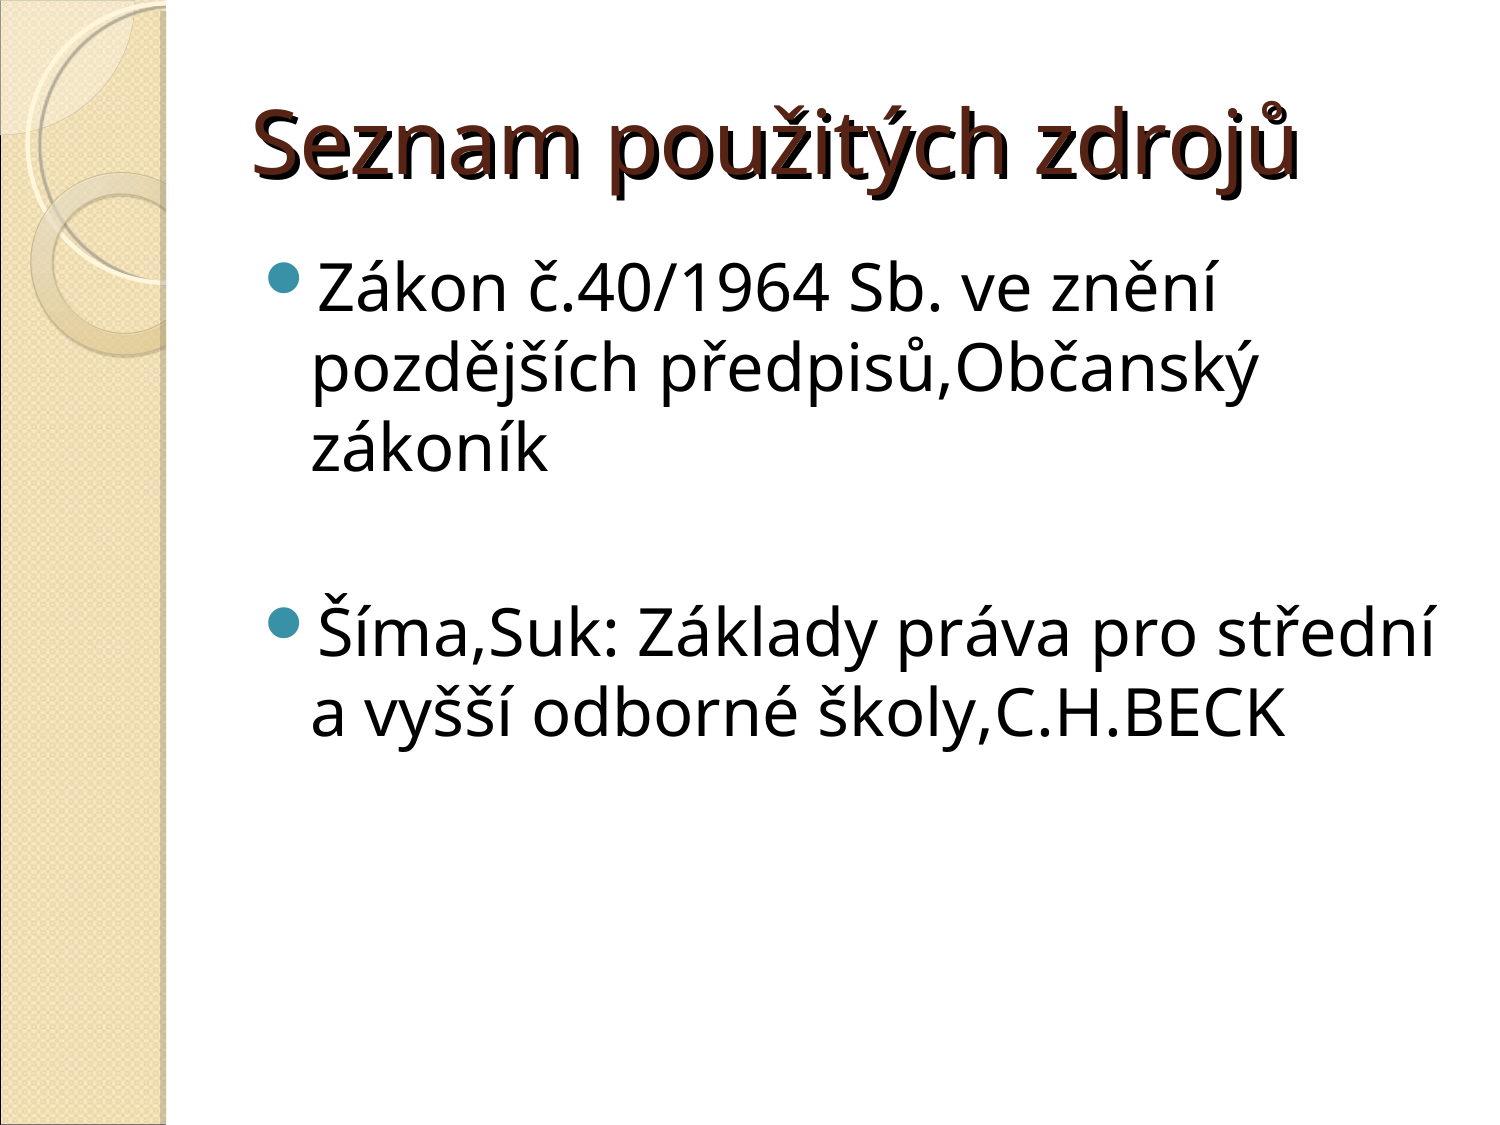

# Seznam použitých zdrojů
Zákon č.40/1964 Sb. ve znění pozdějších předpisů,Občanský zákoník
Šíma,Suk: Základy práva pro střední a vyšší odborné školy,C.H.BECK